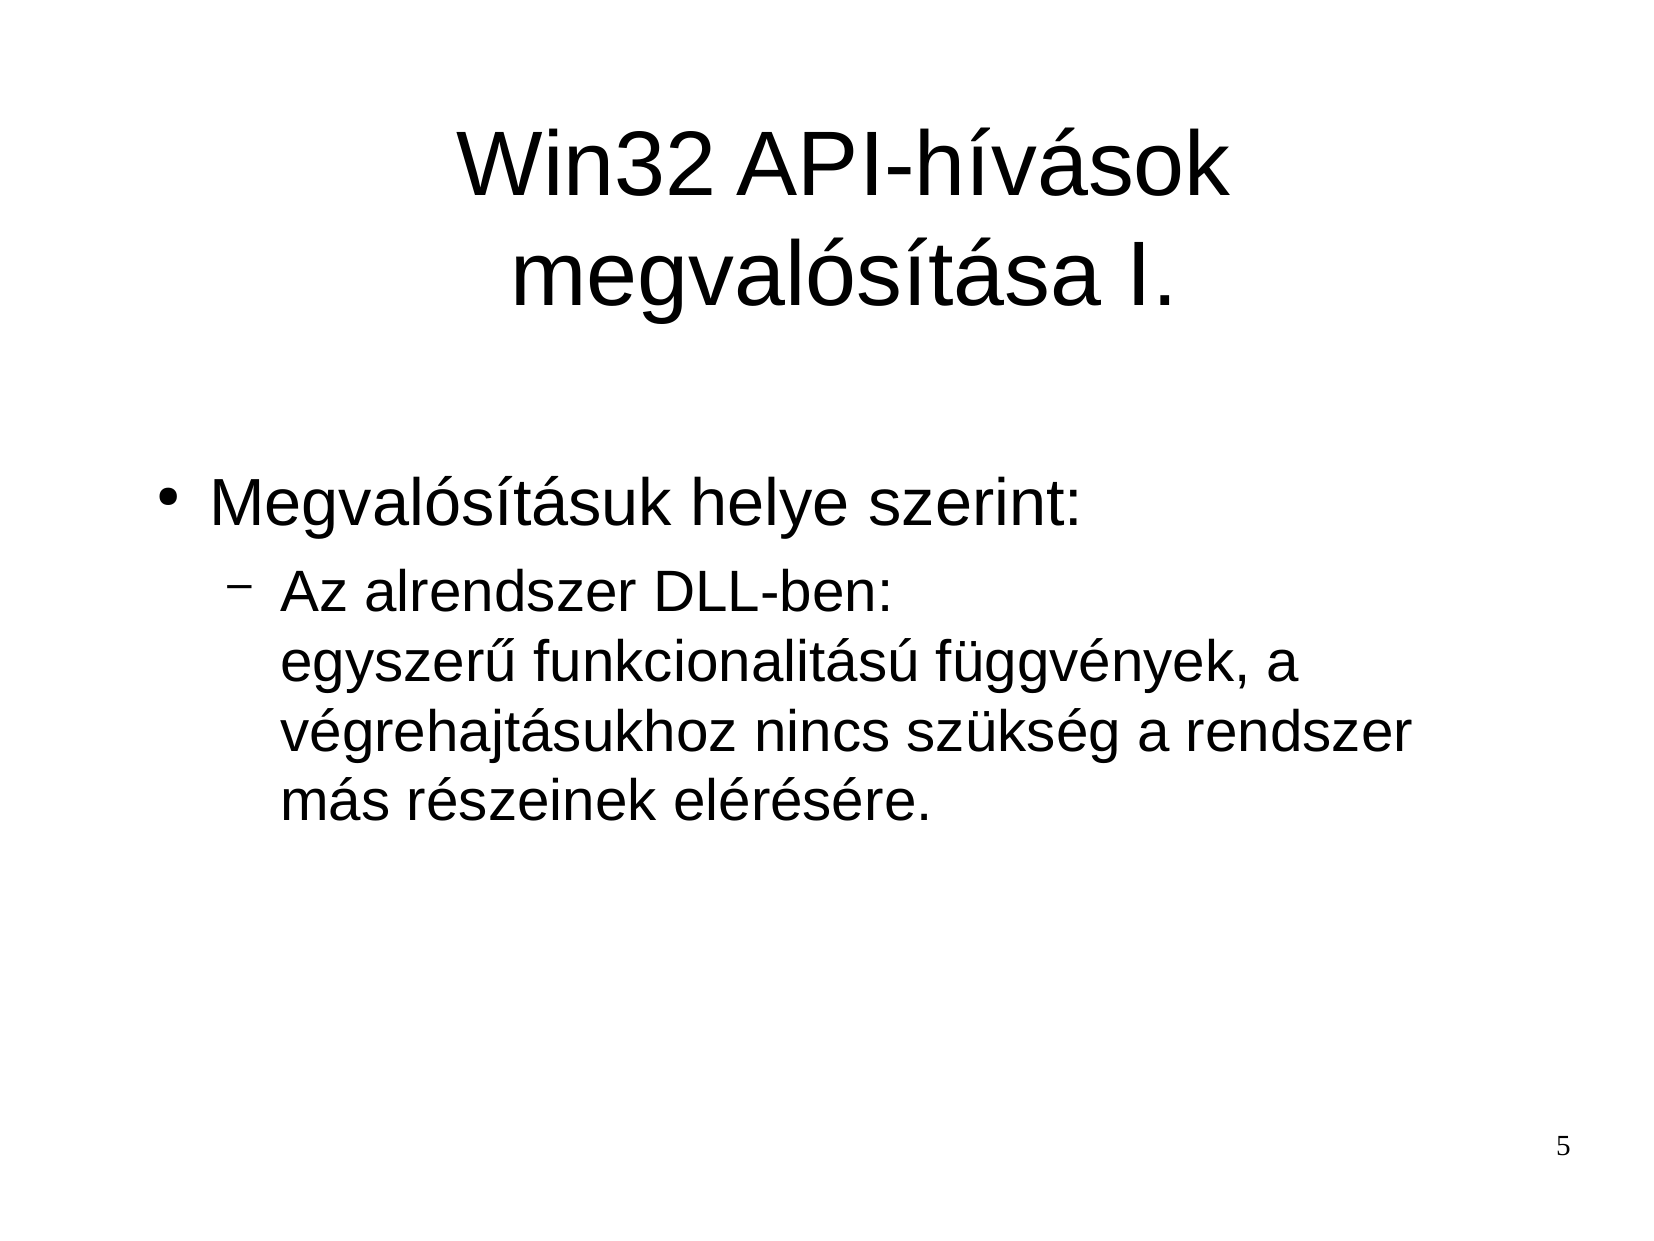

# Win32 API-hívások megvalósítása I.
Megvalósításuk helye szerint:
Az alrendszer DLL-ben:
egyszerű funkcionalitású függvények, a végrehajtásukhoz nincs szükség a rendszer más részeinek elérésére.
5